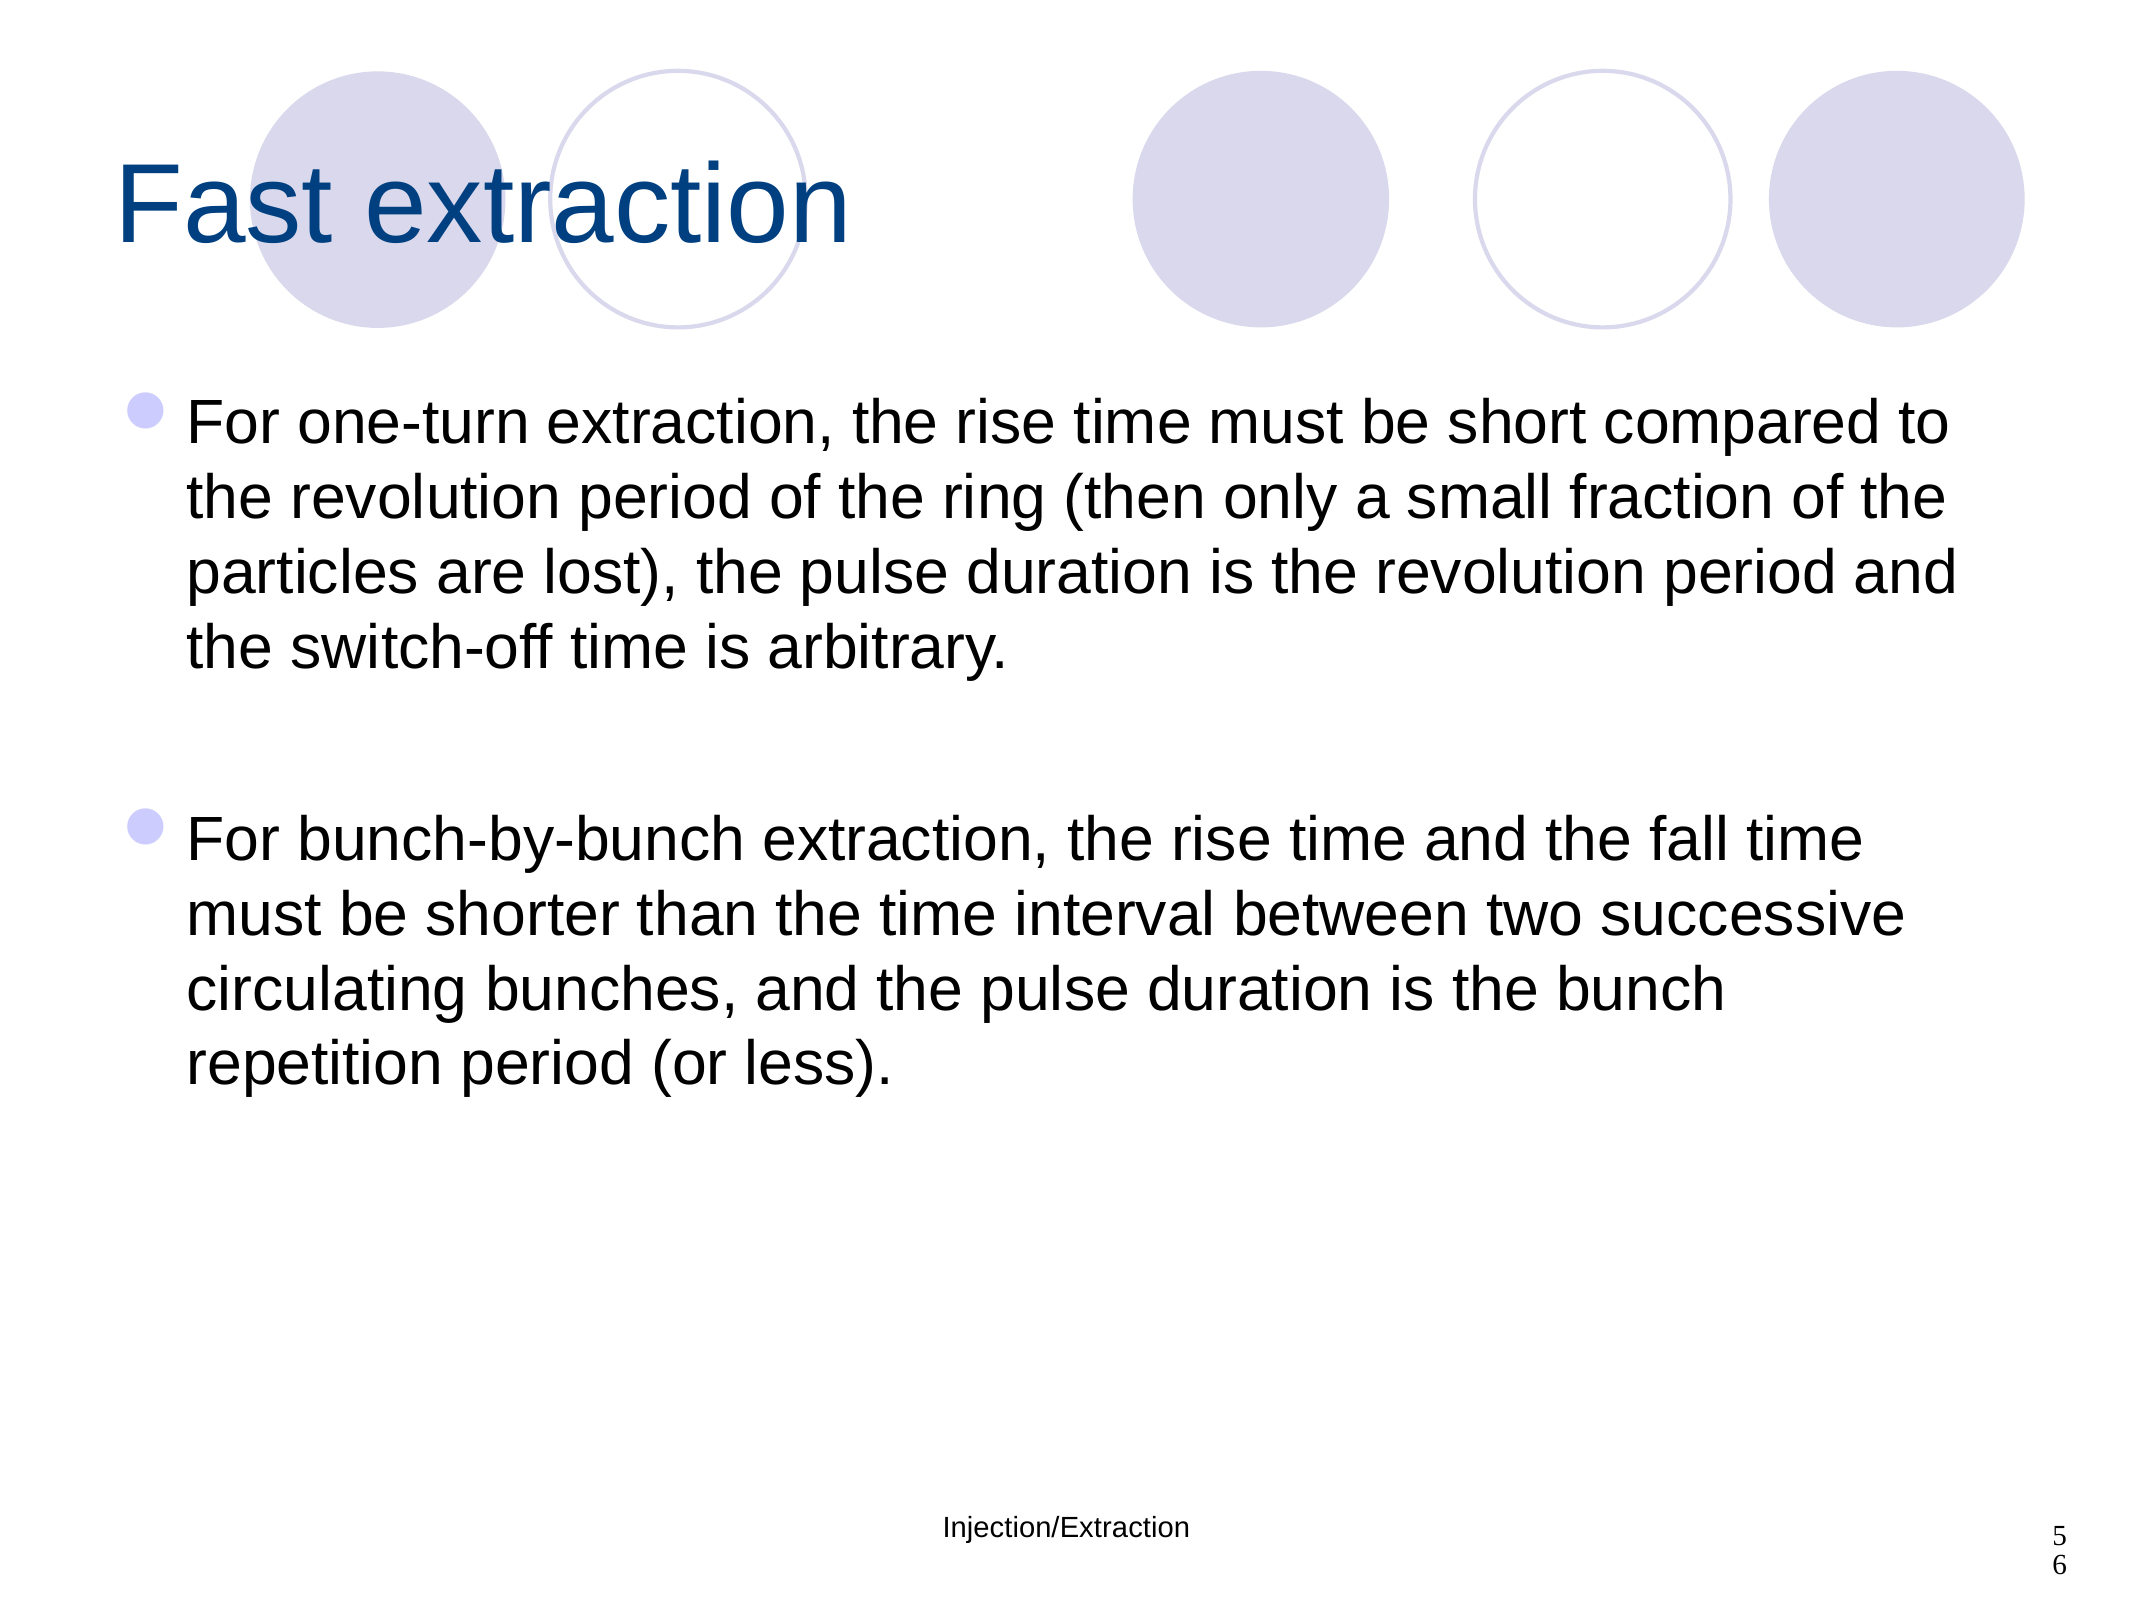

# Fast extraction
For one-turn extraction, the rise time must be short compared to the revolution period of the ring (then only a small fraction of the particles are lost), the pulse duration is the revolution period and the switch-off time is arbitrary.
For bunch-by-bunch extraction, the rise time and the fall time must be shorter than the time interval between two successive circulating bunches, and the pulse duration is the bunch repetition period (or less).
56